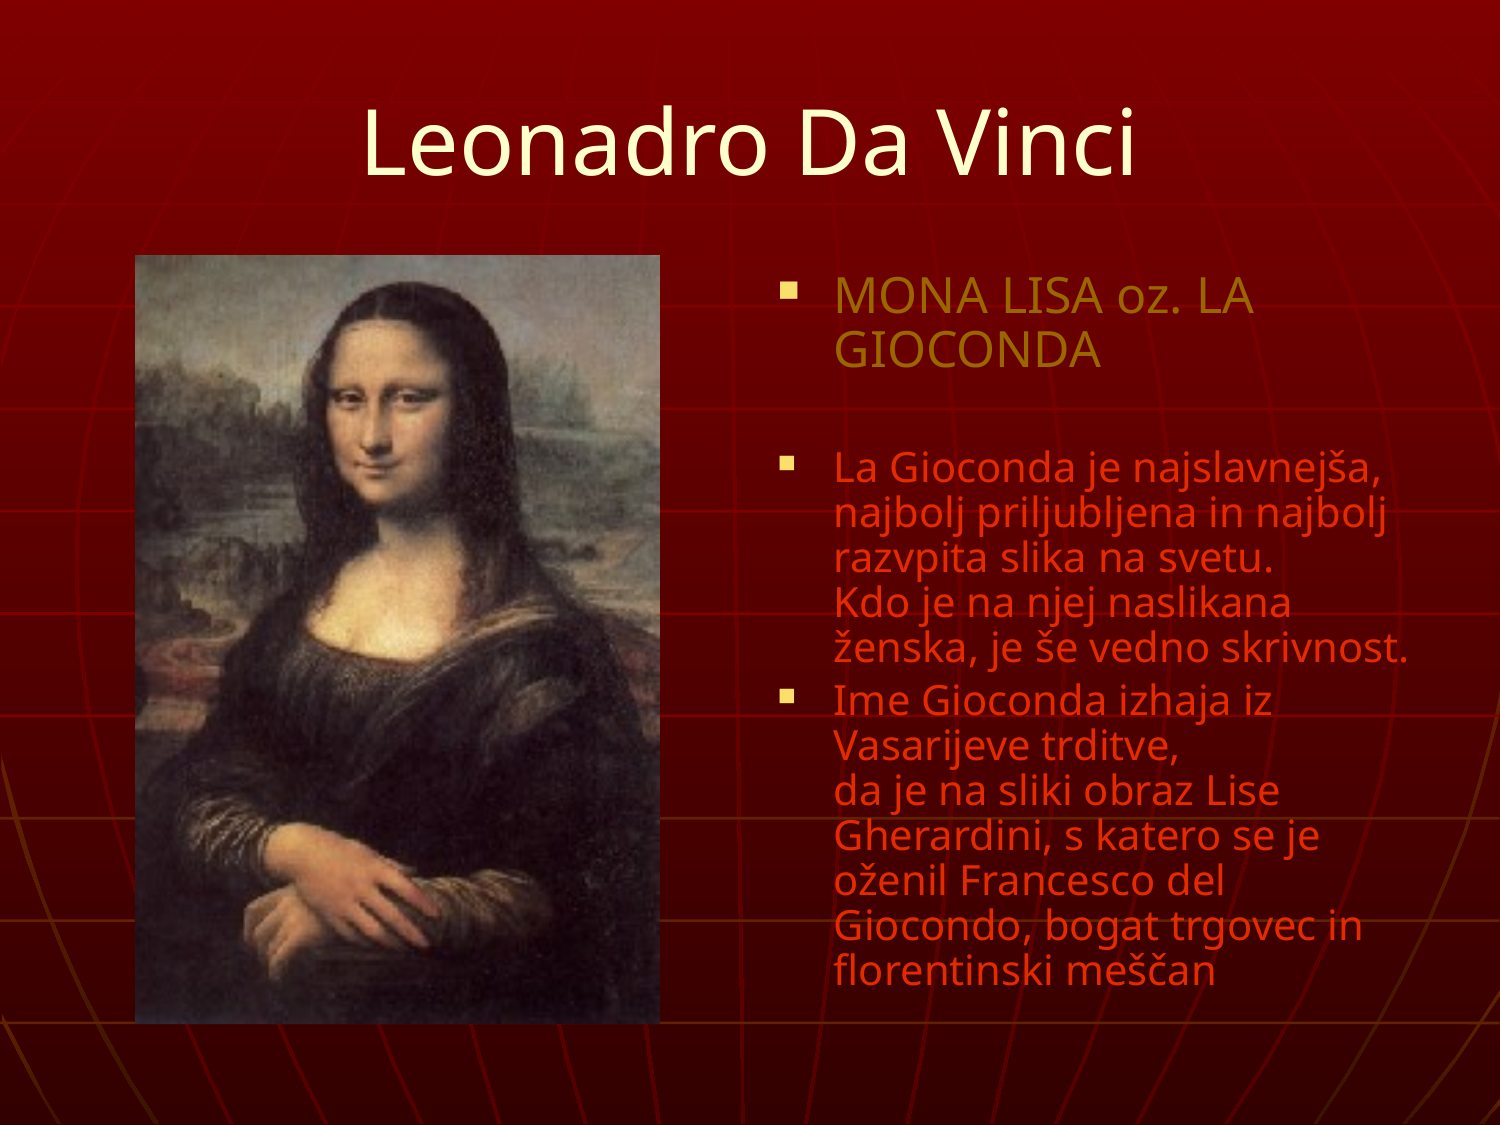

# Leonadro Da Vinci
MONA LISA oz. LA GIOCONDA
La Gioconda je najslavnejša, najbolj priljubljena in najbolj razvpita slika na svetu.
Kdo je na njej naslikana ženska, je še vedno skrivnost.
Ime Gioconda izhaja iz Vasarijeve trditve,
da je na sliki obraz Lise Gherardini, s katero se je oženil Francesco del Giocondo, bogat trgovec in florentinski meščan